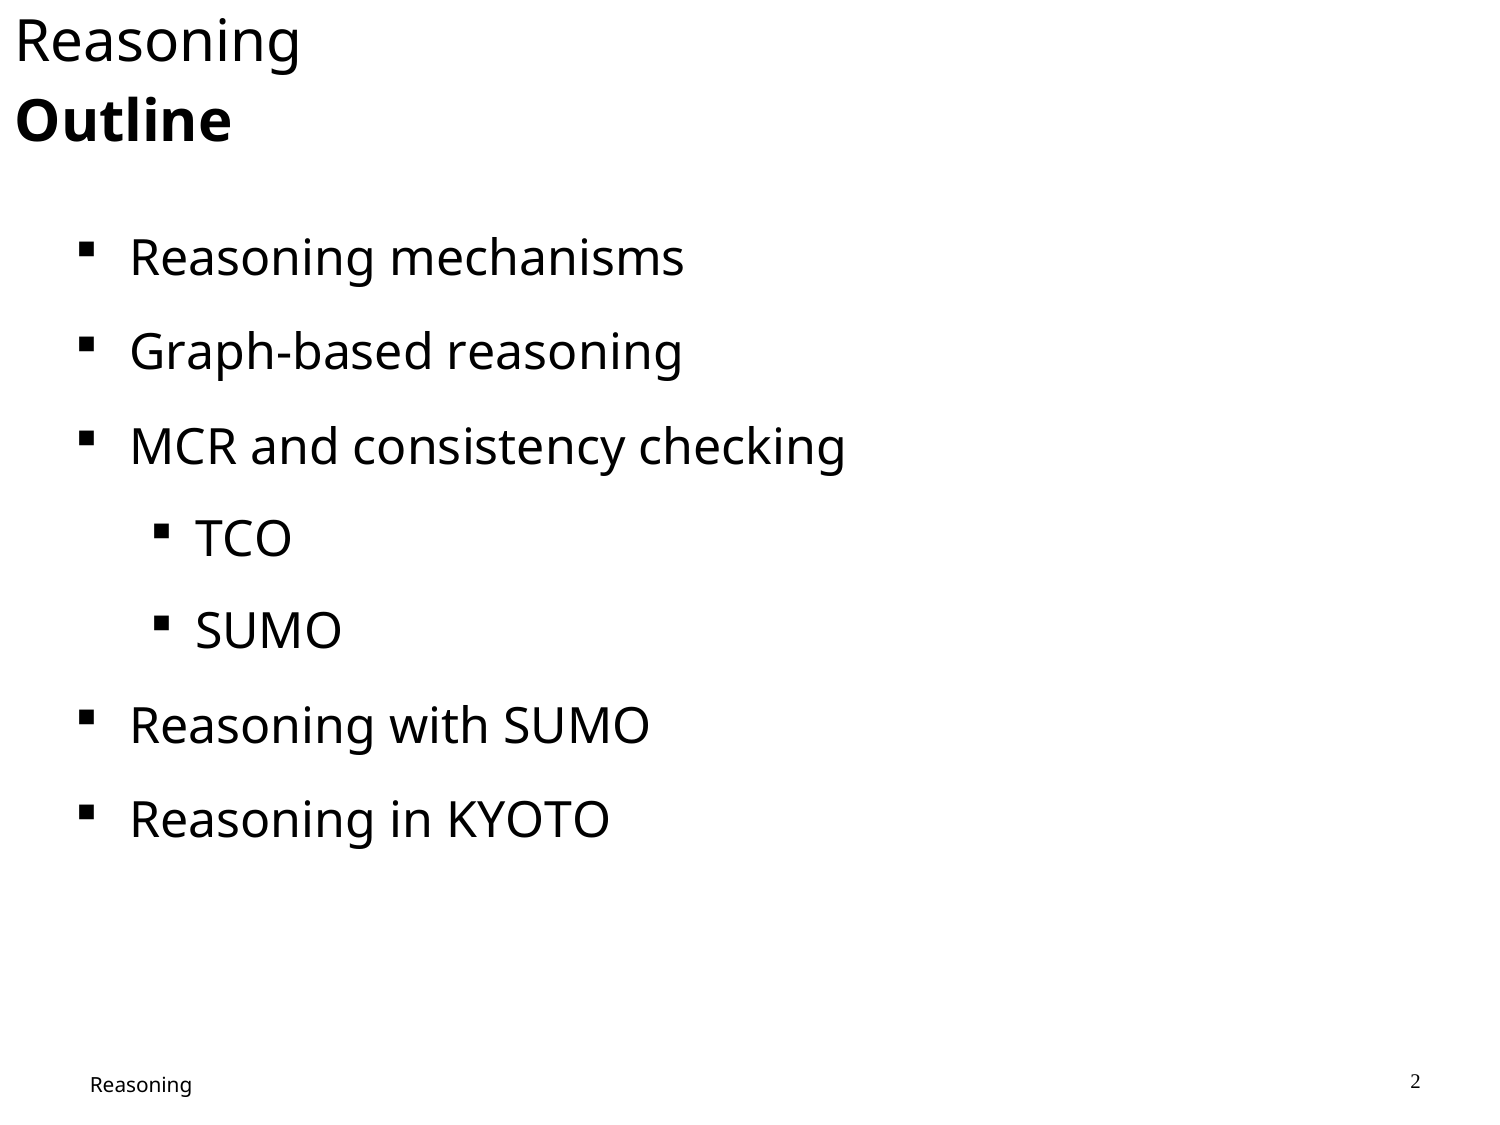

Reasoning
Outline
# Reasoning mechanisms
Graph-based reasoning
MCR and consistency checking
TCO
SUMO
Reasoning with SUMO
Reasoning in KYOTO
2